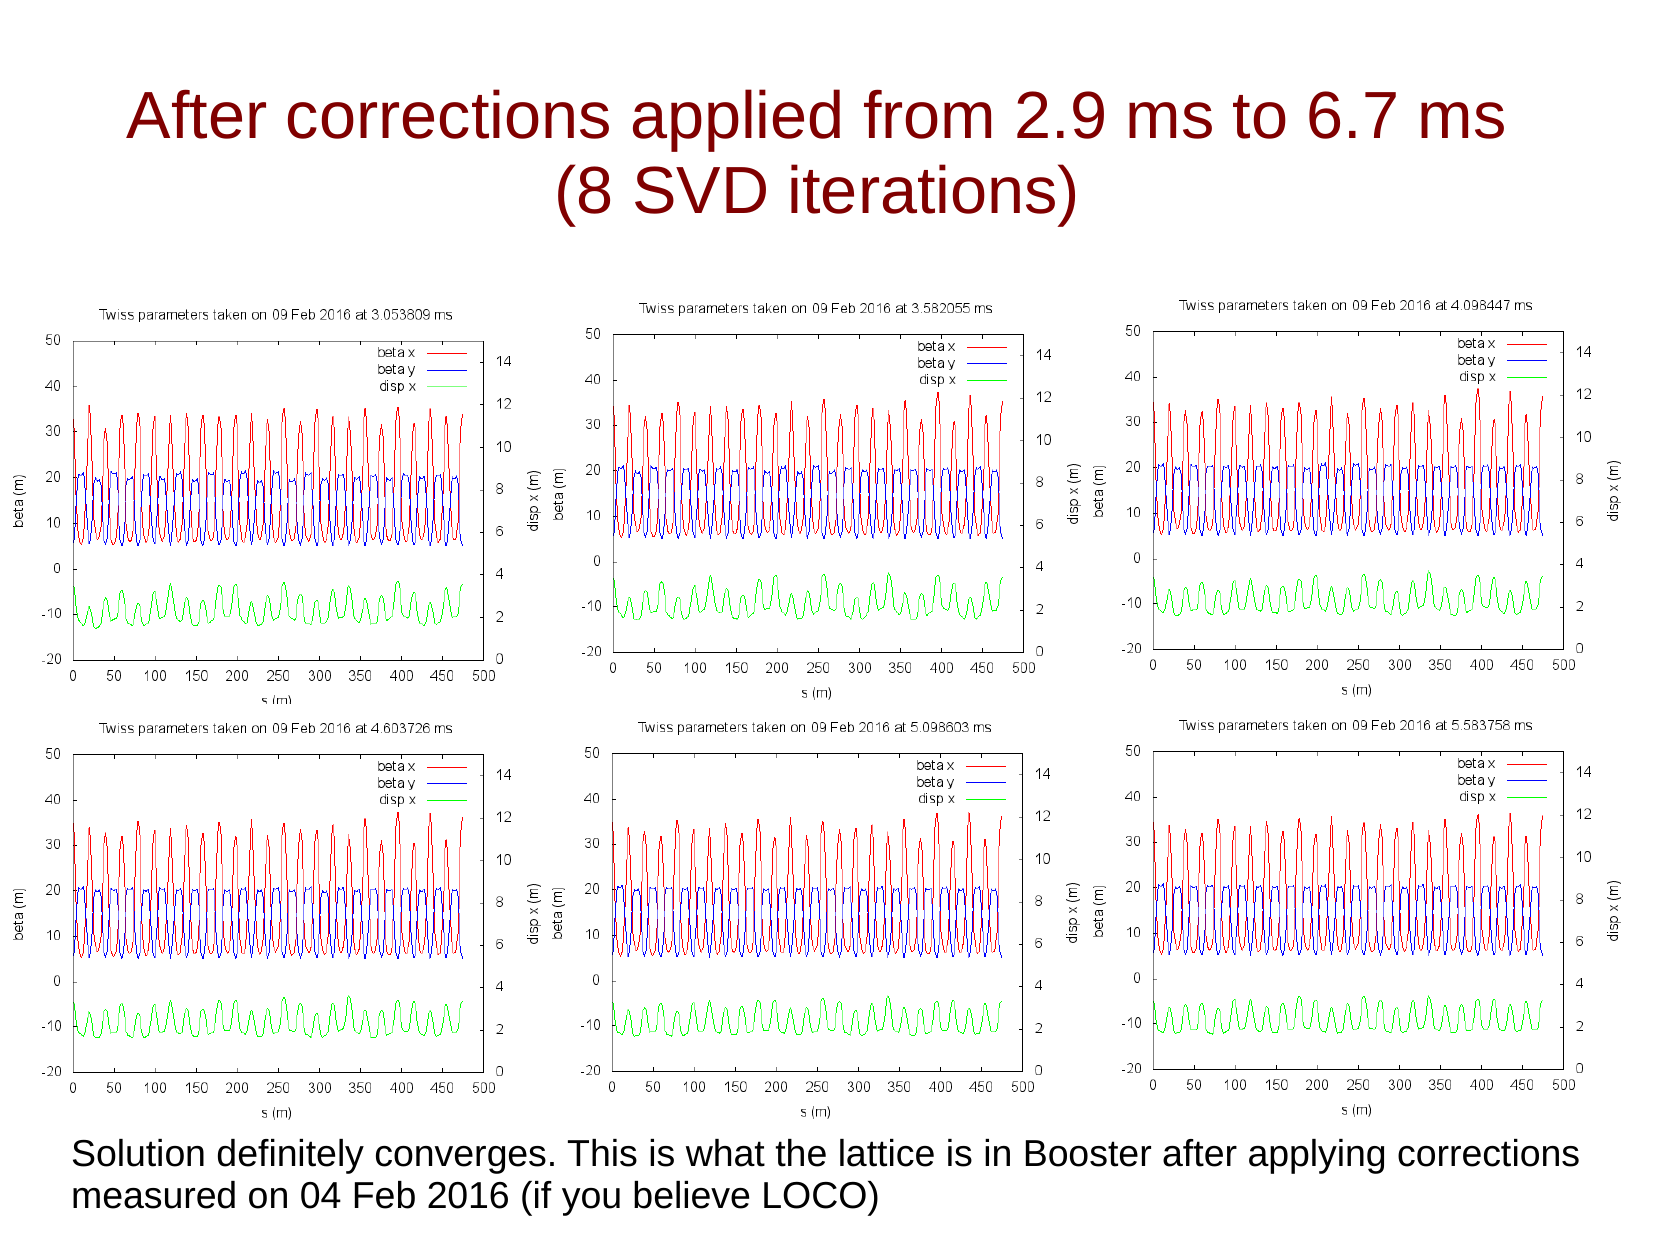

# After corrections applied from 2.9 ms to 6.7 ms (8 SVD iterations)
Solution definitely converges. This is what the lattice is in Booster after applying corrections measured on 04 Feb 2016 (if you believe LOCO)